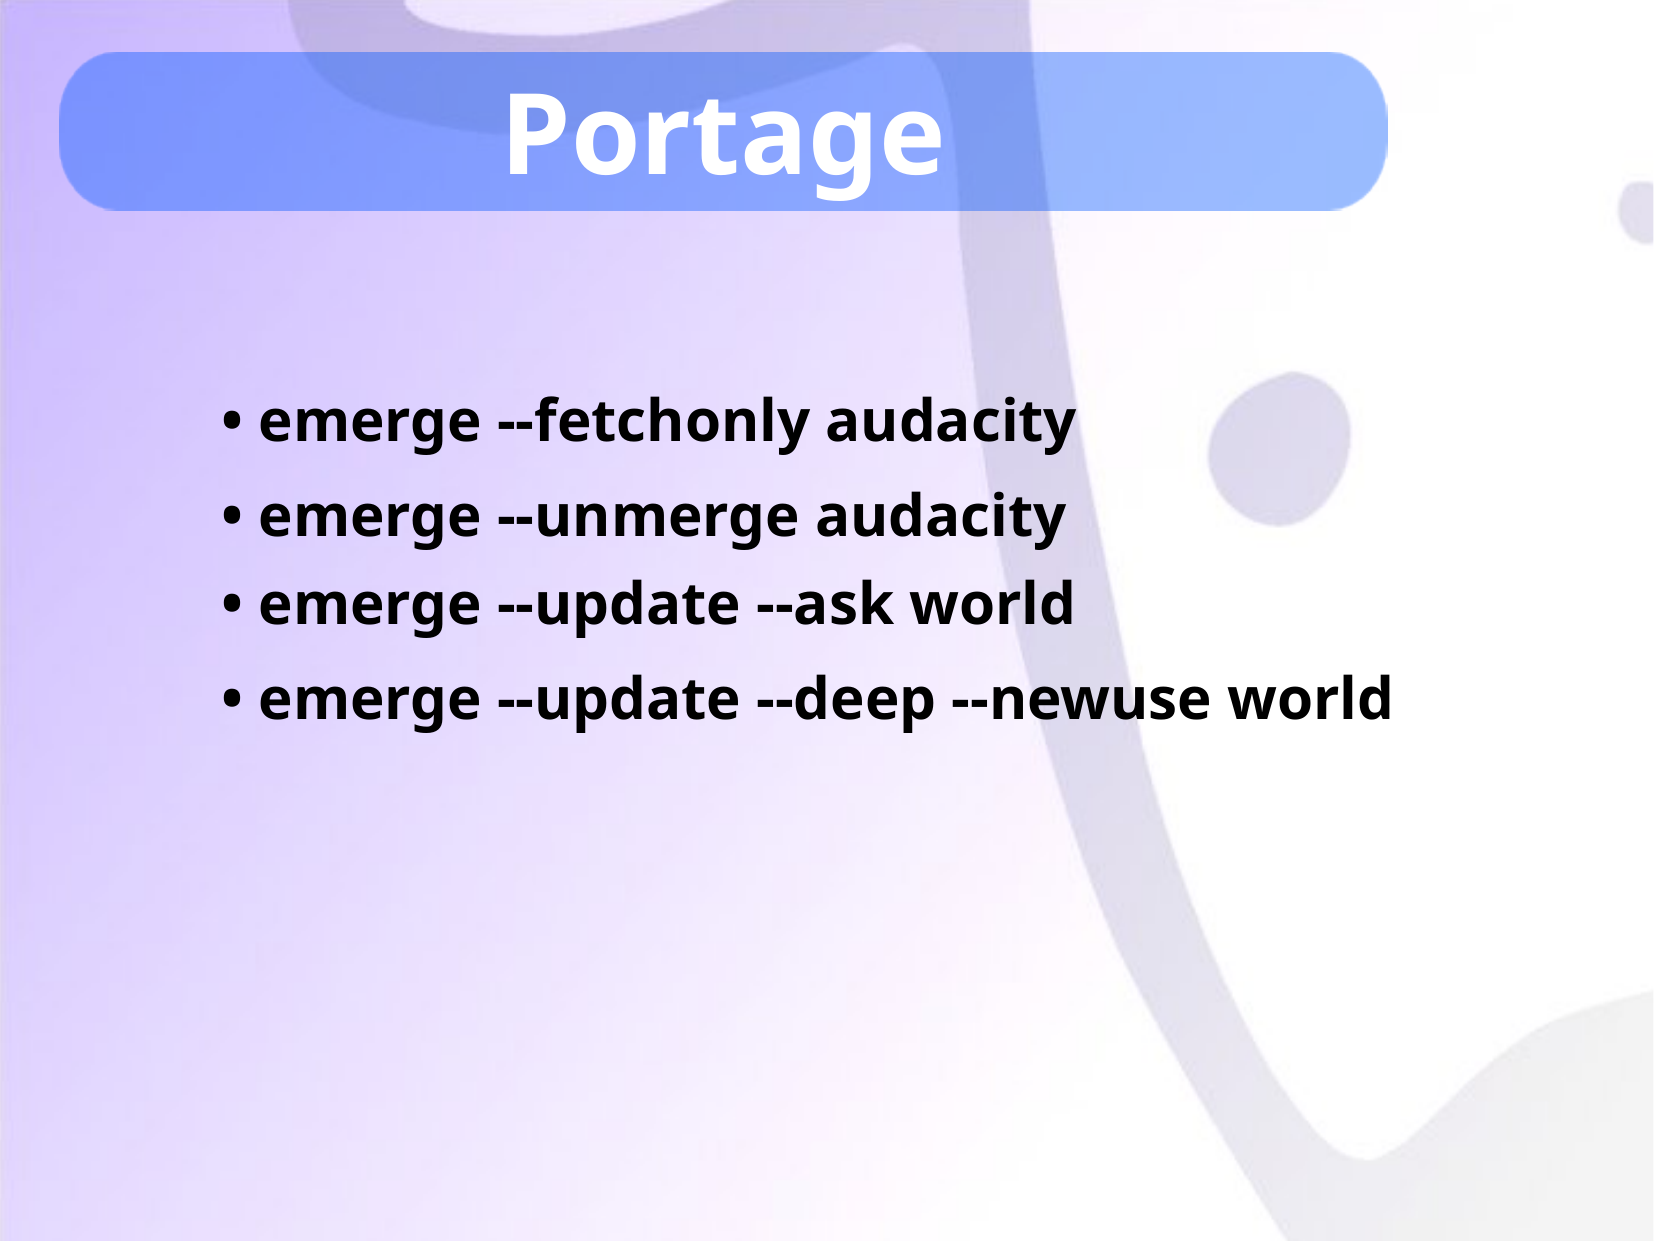

Portage
• emerge --fetchonly audacity
• emerge --unmerge audacity
• emerge --update --ask world
• emerge --update --deep --newuse world